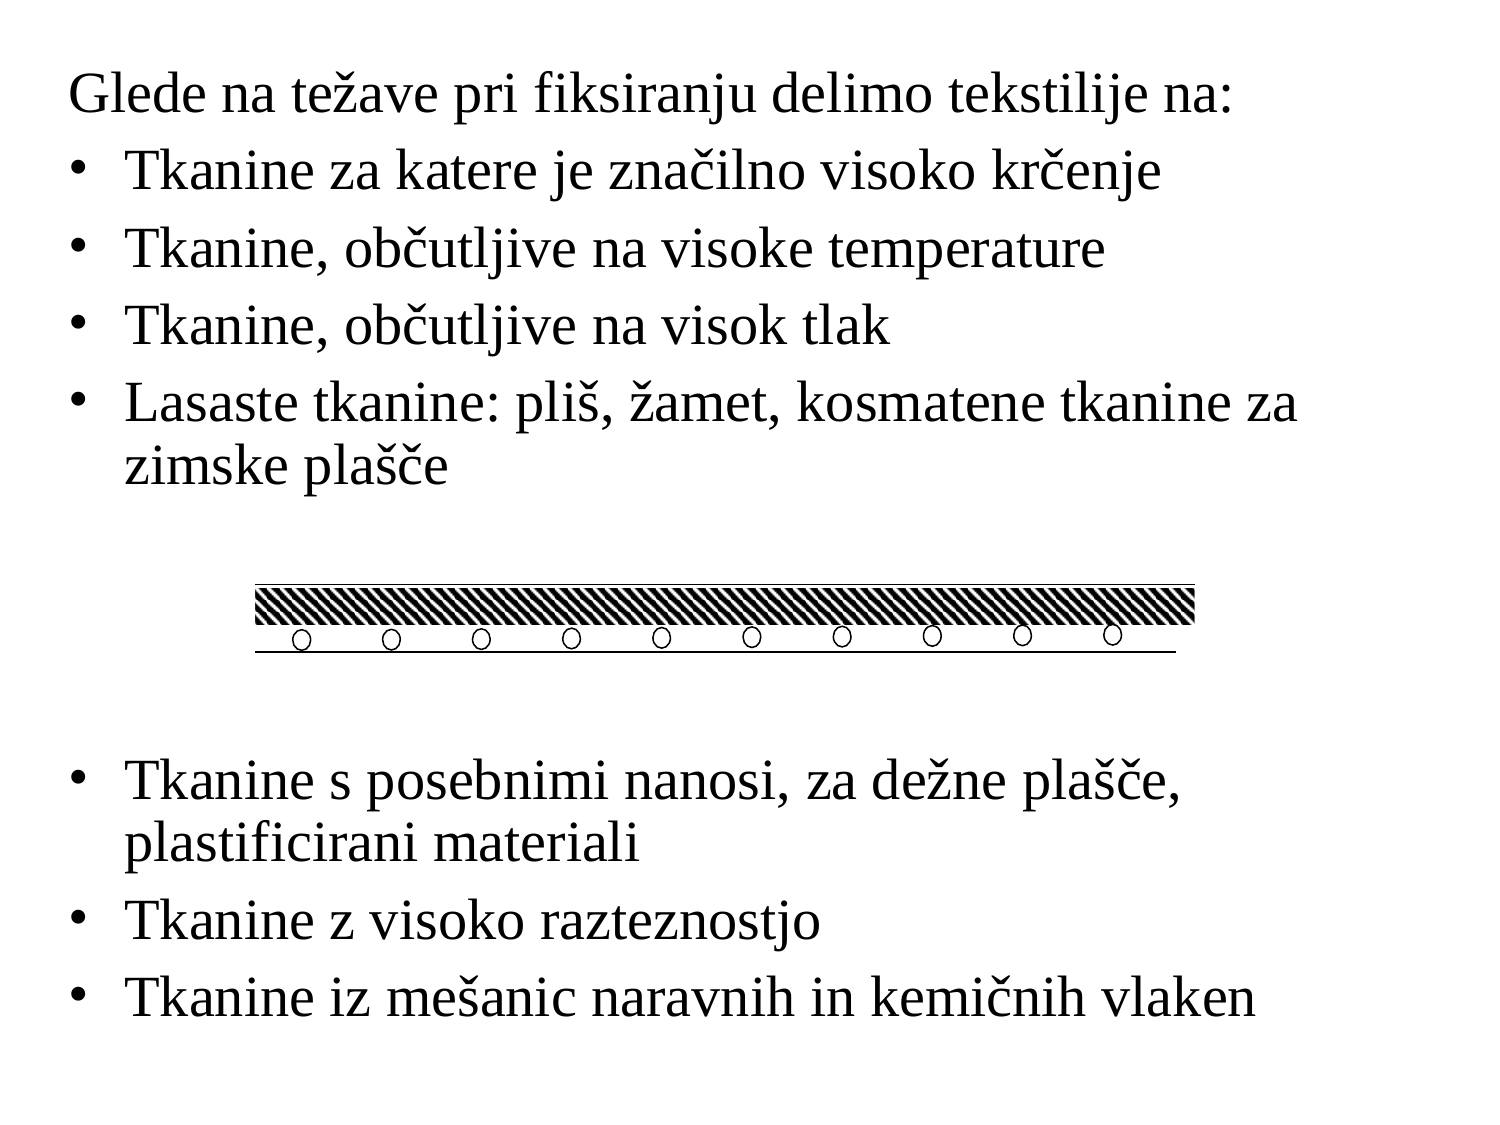

# Glede na težave pri fiksiranju delimo tekstilije na:
Tkanine za katere je značilno visoko krčenje
Tkanine, občutljive na visoke temperature
Tkanine, občutljive na visok tlak
Lasaste tkanine: pliš, žamet, kosmatene tkanine za zimske plašče
Tkanine s posebnimi nanosi, za dežne plašče, plastificirani materiali
Tkanine z visoko razteznostjo
Tkanine iz mešanic naravnih in kemičnih vlaken